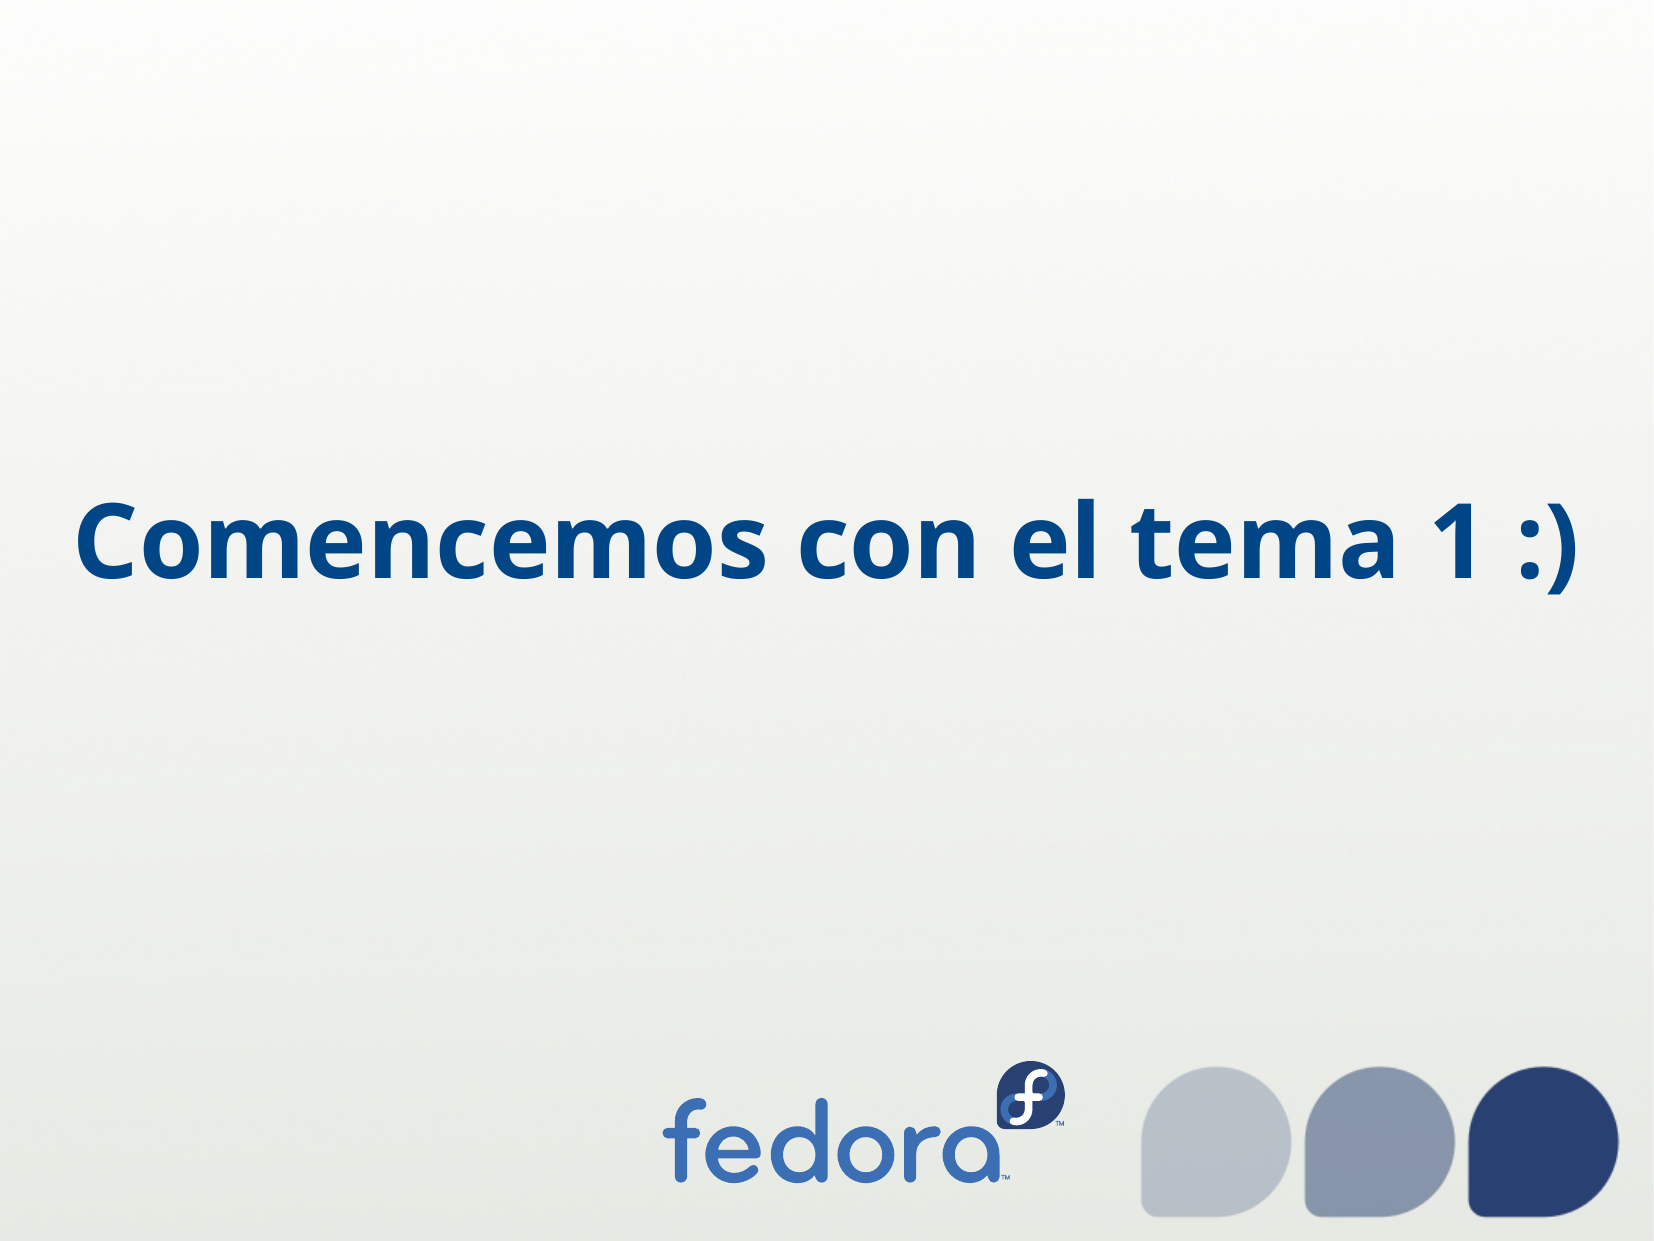

# Comencemos con el tema 1 :)